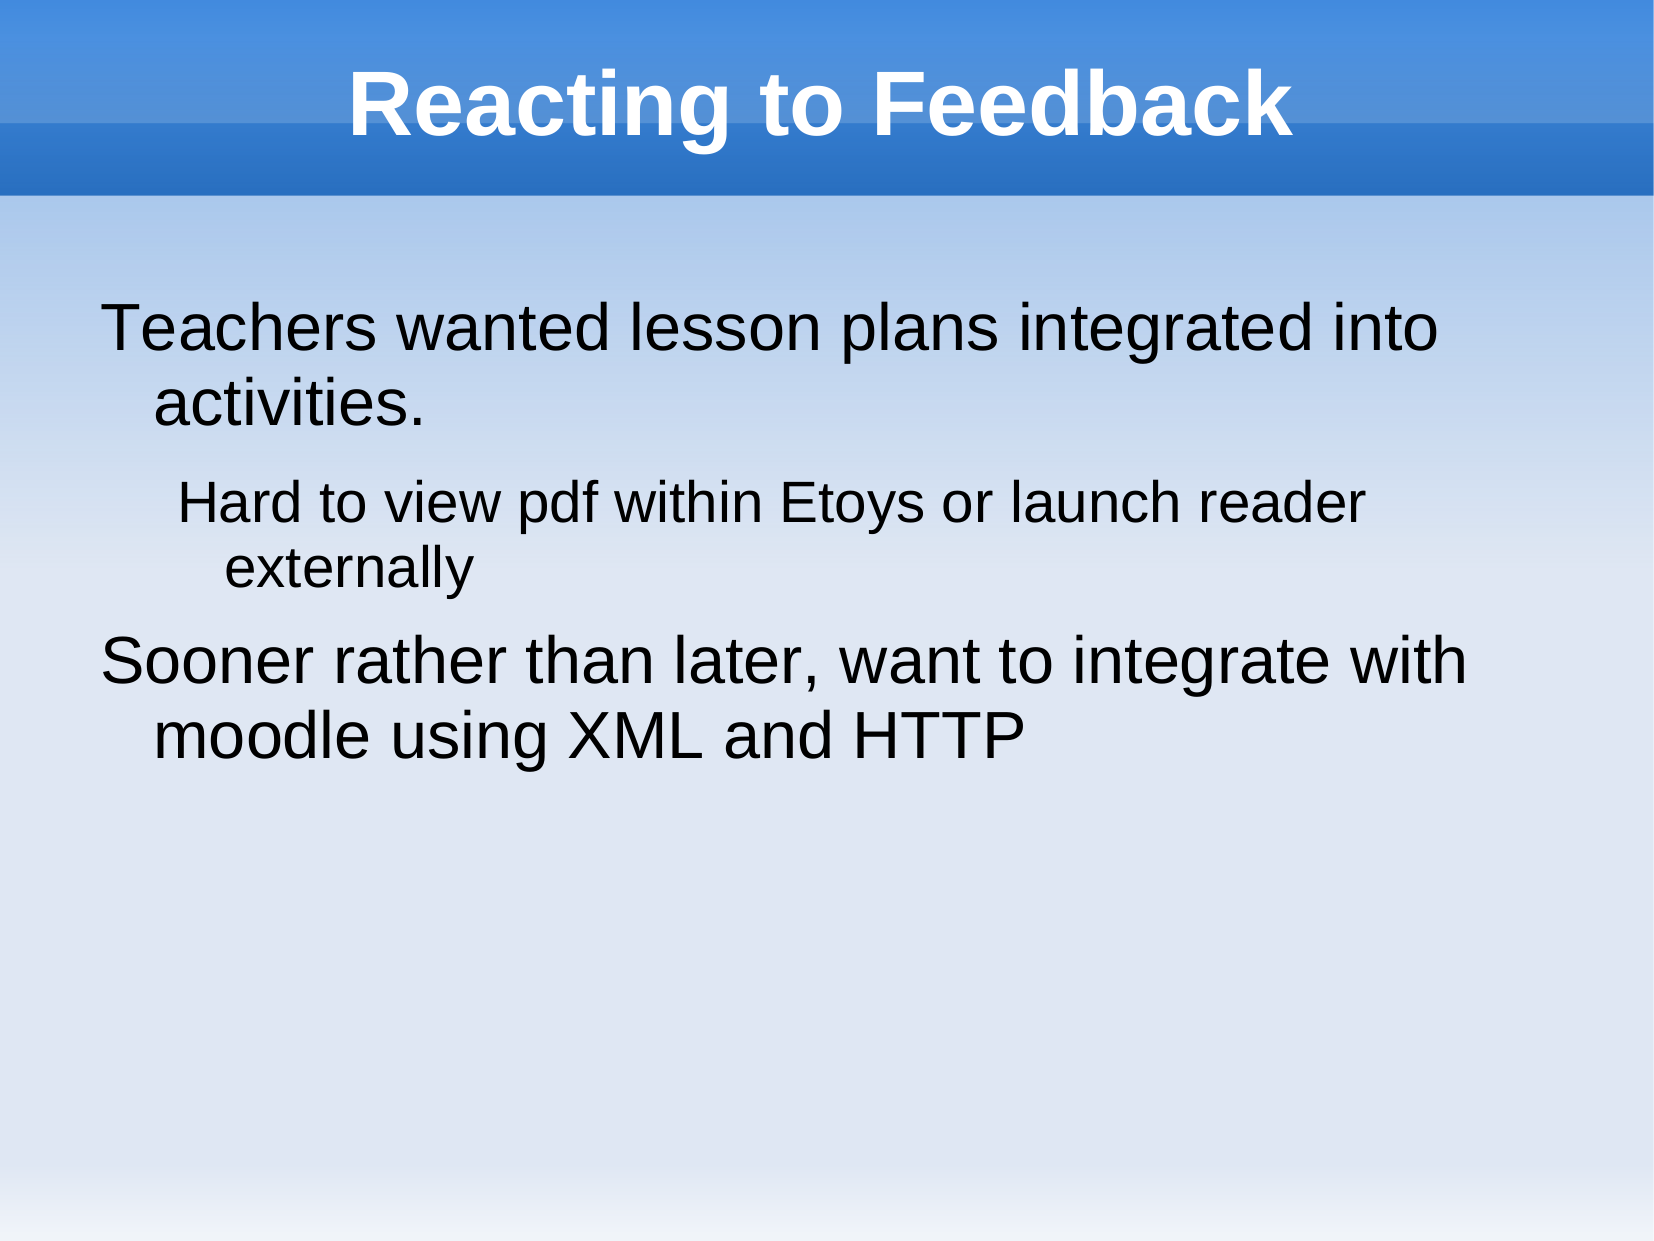

# Reacting to Feedback
Teachers wanted lesson plans integrated into activities.
Hard to view pdf within Etoys or launch reader externally
Sooner rather than later, want to integrate with moodle using XML and HTTP